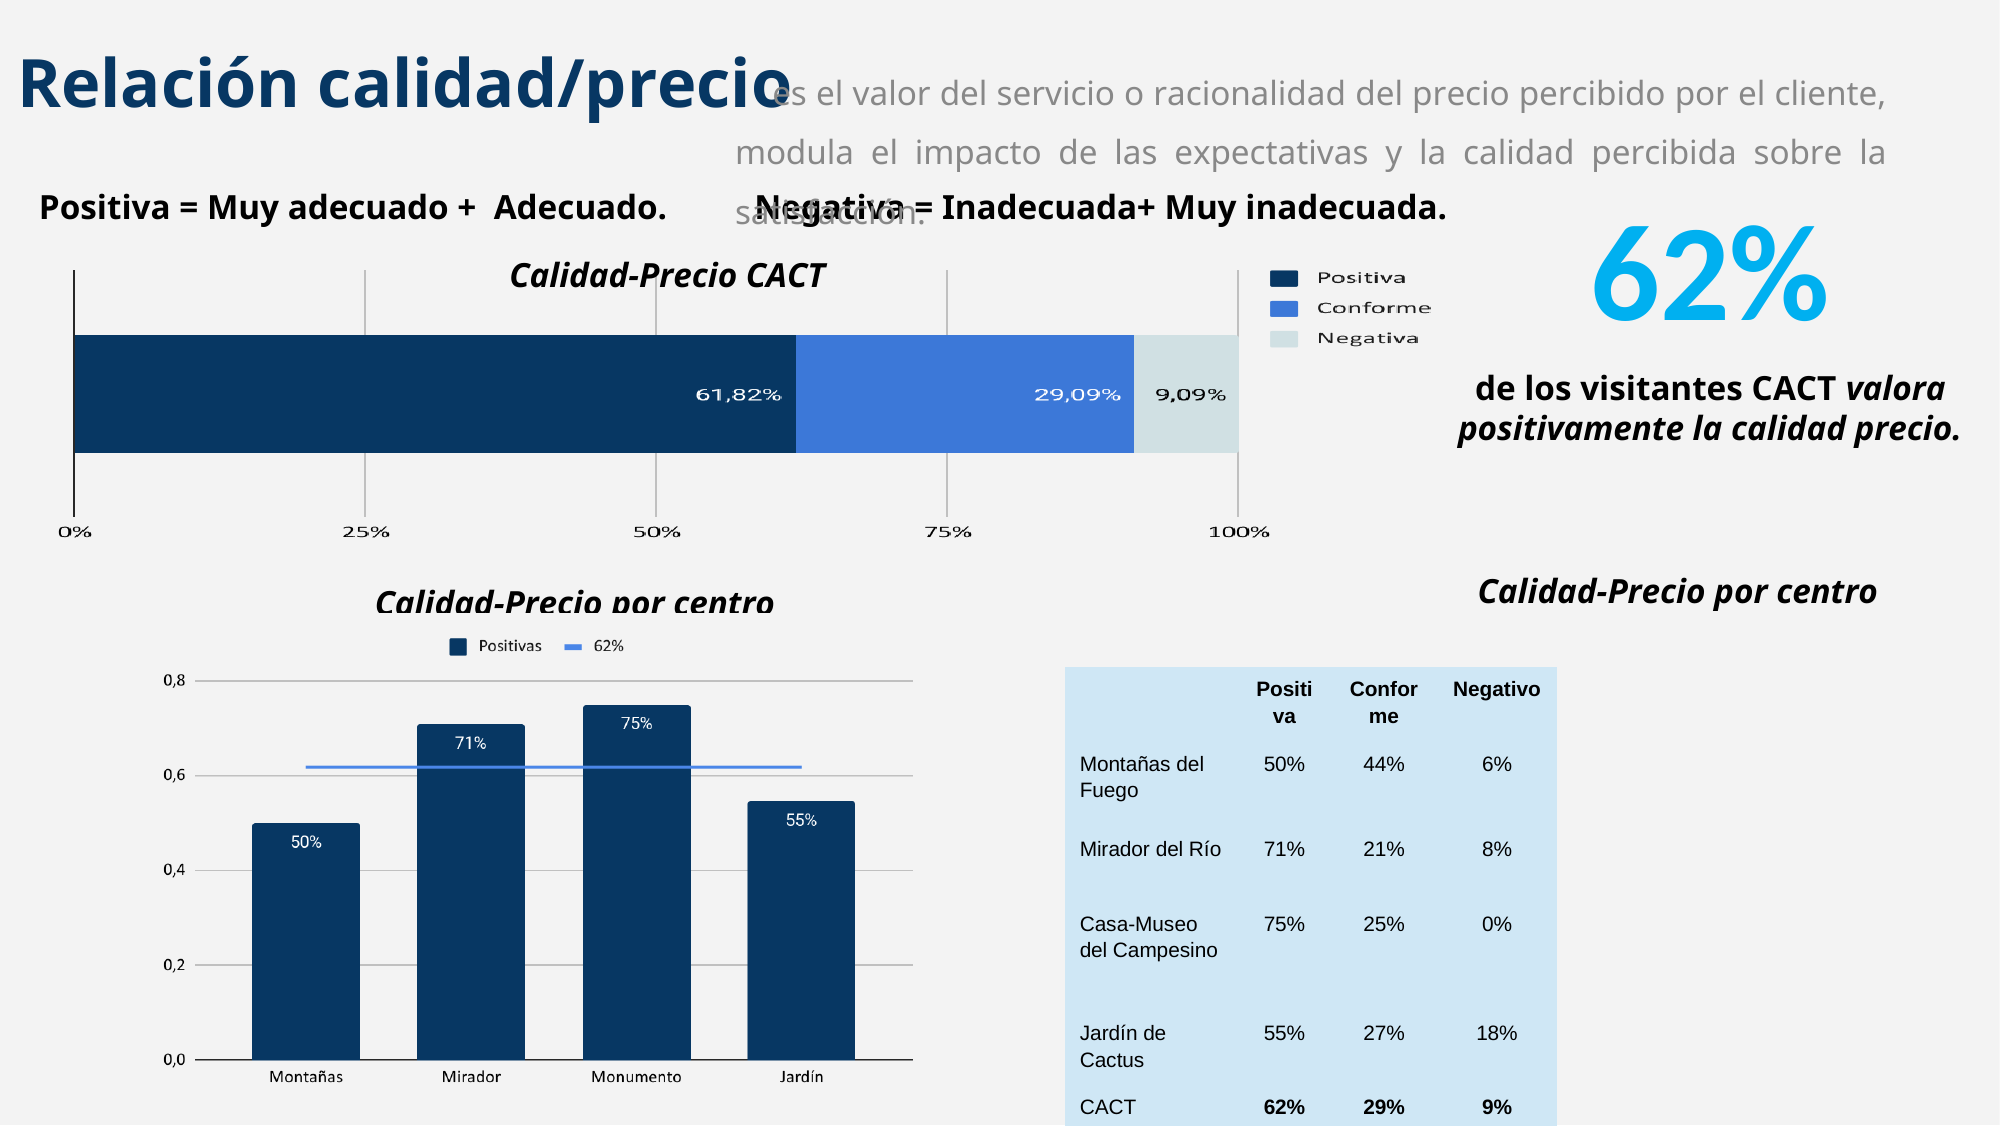

Relación calidad/precio
 es el valor del servicio o racionalidad del precio percibido por el cliente, modula el impacto de las expectativas y la calidad percibida sobre la satisfacción.
Positiva = Muy adecuado + Adecuado. Negativa = Inadecuada+ Muy inadecuada.
62%
de los visitantes CACT valora positivamente la calidad precio.
Calidad-Precio CACT
Calidad-Precio por centro
Calidad-Precio por centro
| | Positiva | Conforme | Negativo |
| --- | --- | --- | --- |
| Montañas del Fuego | 50% | 44% | 6% |
| Mirador del Río | 71% | 21% | 8% |
| Casa-Museo del Campesino | 75% | 25% | 0% |
| Jardín de Cactus | 55% | 27% | 18% |
| CACT | 62% | 29% | 9% |